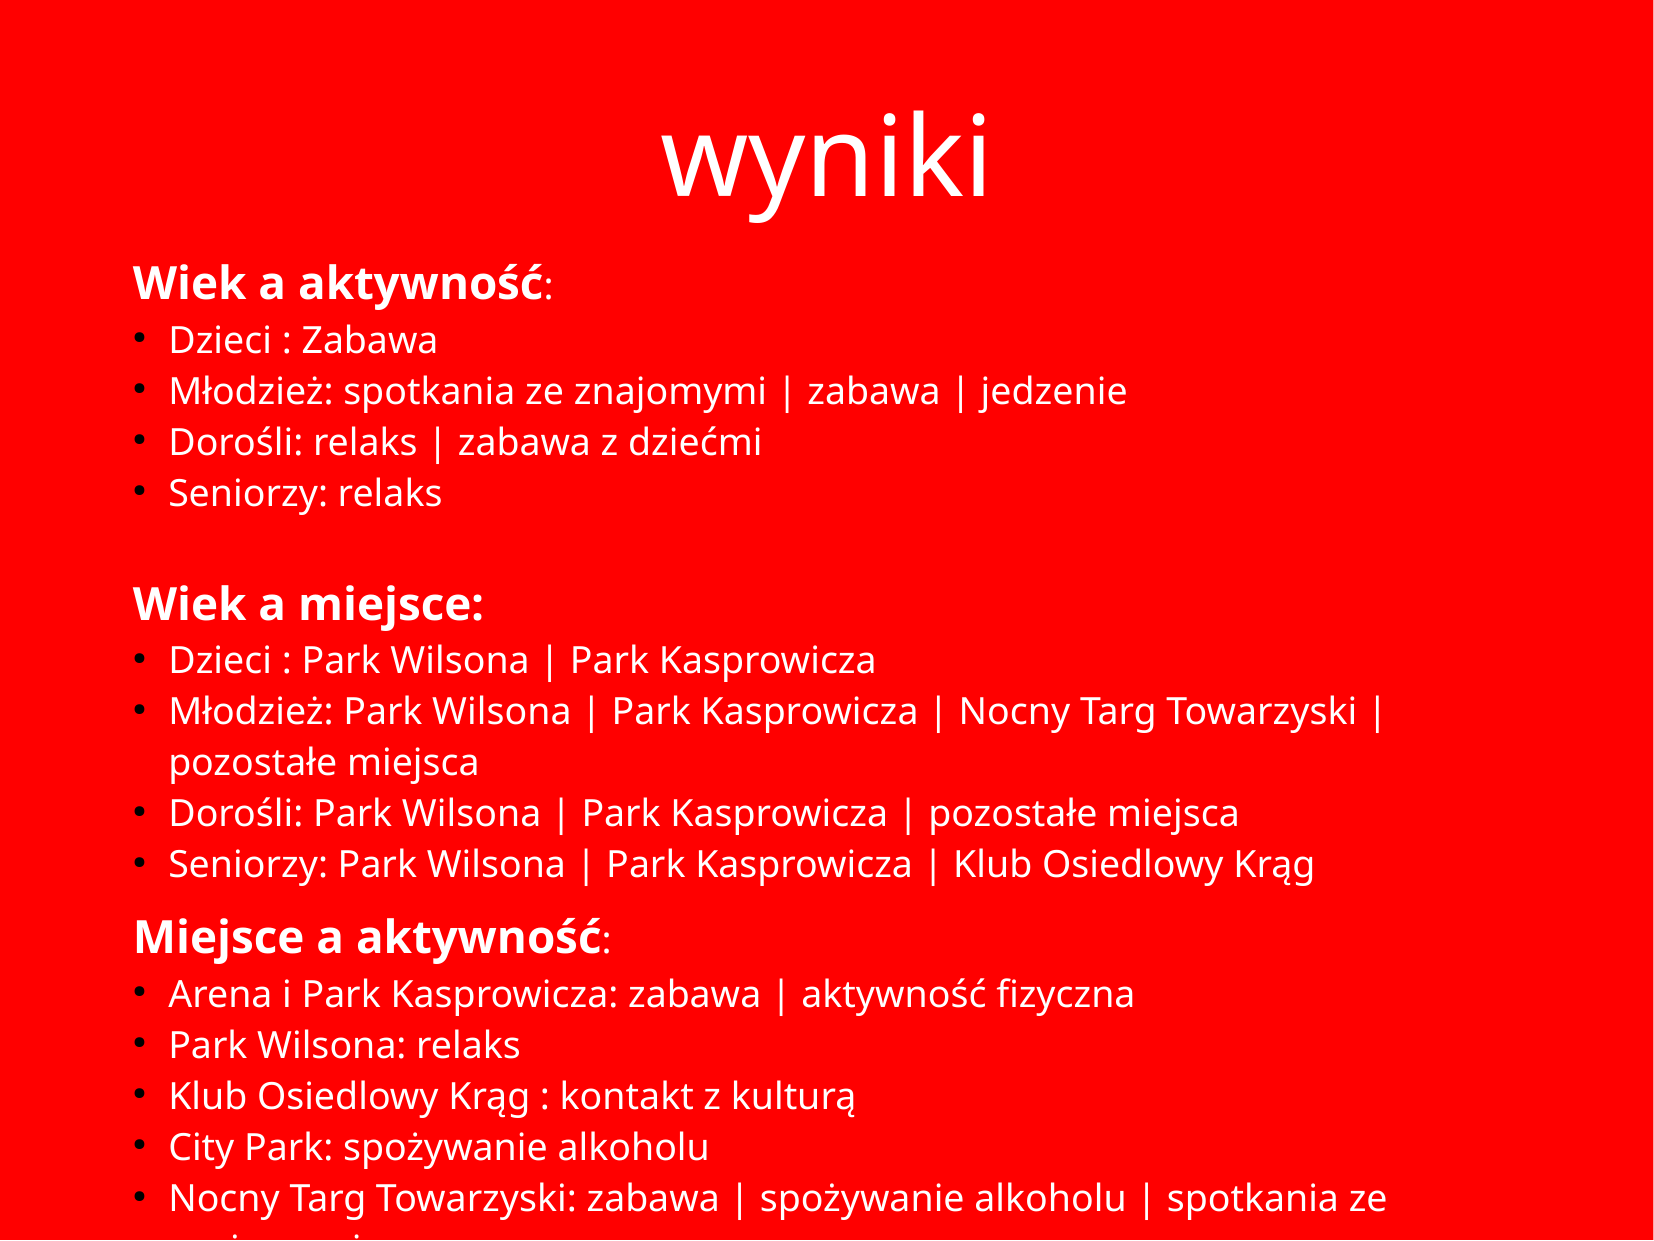

# wyniki
Wiek a aktywność:
Dzieci : Zabawa
Młodzież: spotkania ze znajomymi | zabawa | jedzenie
Dorośli: relaks | zabawa z dziećmi
Seniorzy: relaks
Wiek a miejsce:
Dzieci : Park Wilsona | Park Kasprowicza
Młodzież: Park Wilsona | Park Kasprowicza | Nocny Targ Towarzyski | pozostałe miejsca
Dorośli: Park Wilsona | Park Kasprowicza | pozostałe miejsca
Seniorzy: Park Wilsona | Park Kasprowicza | Klub Osiedlowy Krąg
Miejsce a aktywność:
Arena i Park Kasprowicza: zabawa | aktywność fizyczna
Park Wilsona: relaks
Klub Osiedlowy Krąg : kontakt z kulturą
City Park: spożywanie alkoholu
Nocny Targ Towarzyski: zabawa | spożywanie alkoholu | spotkania ze znajomymi